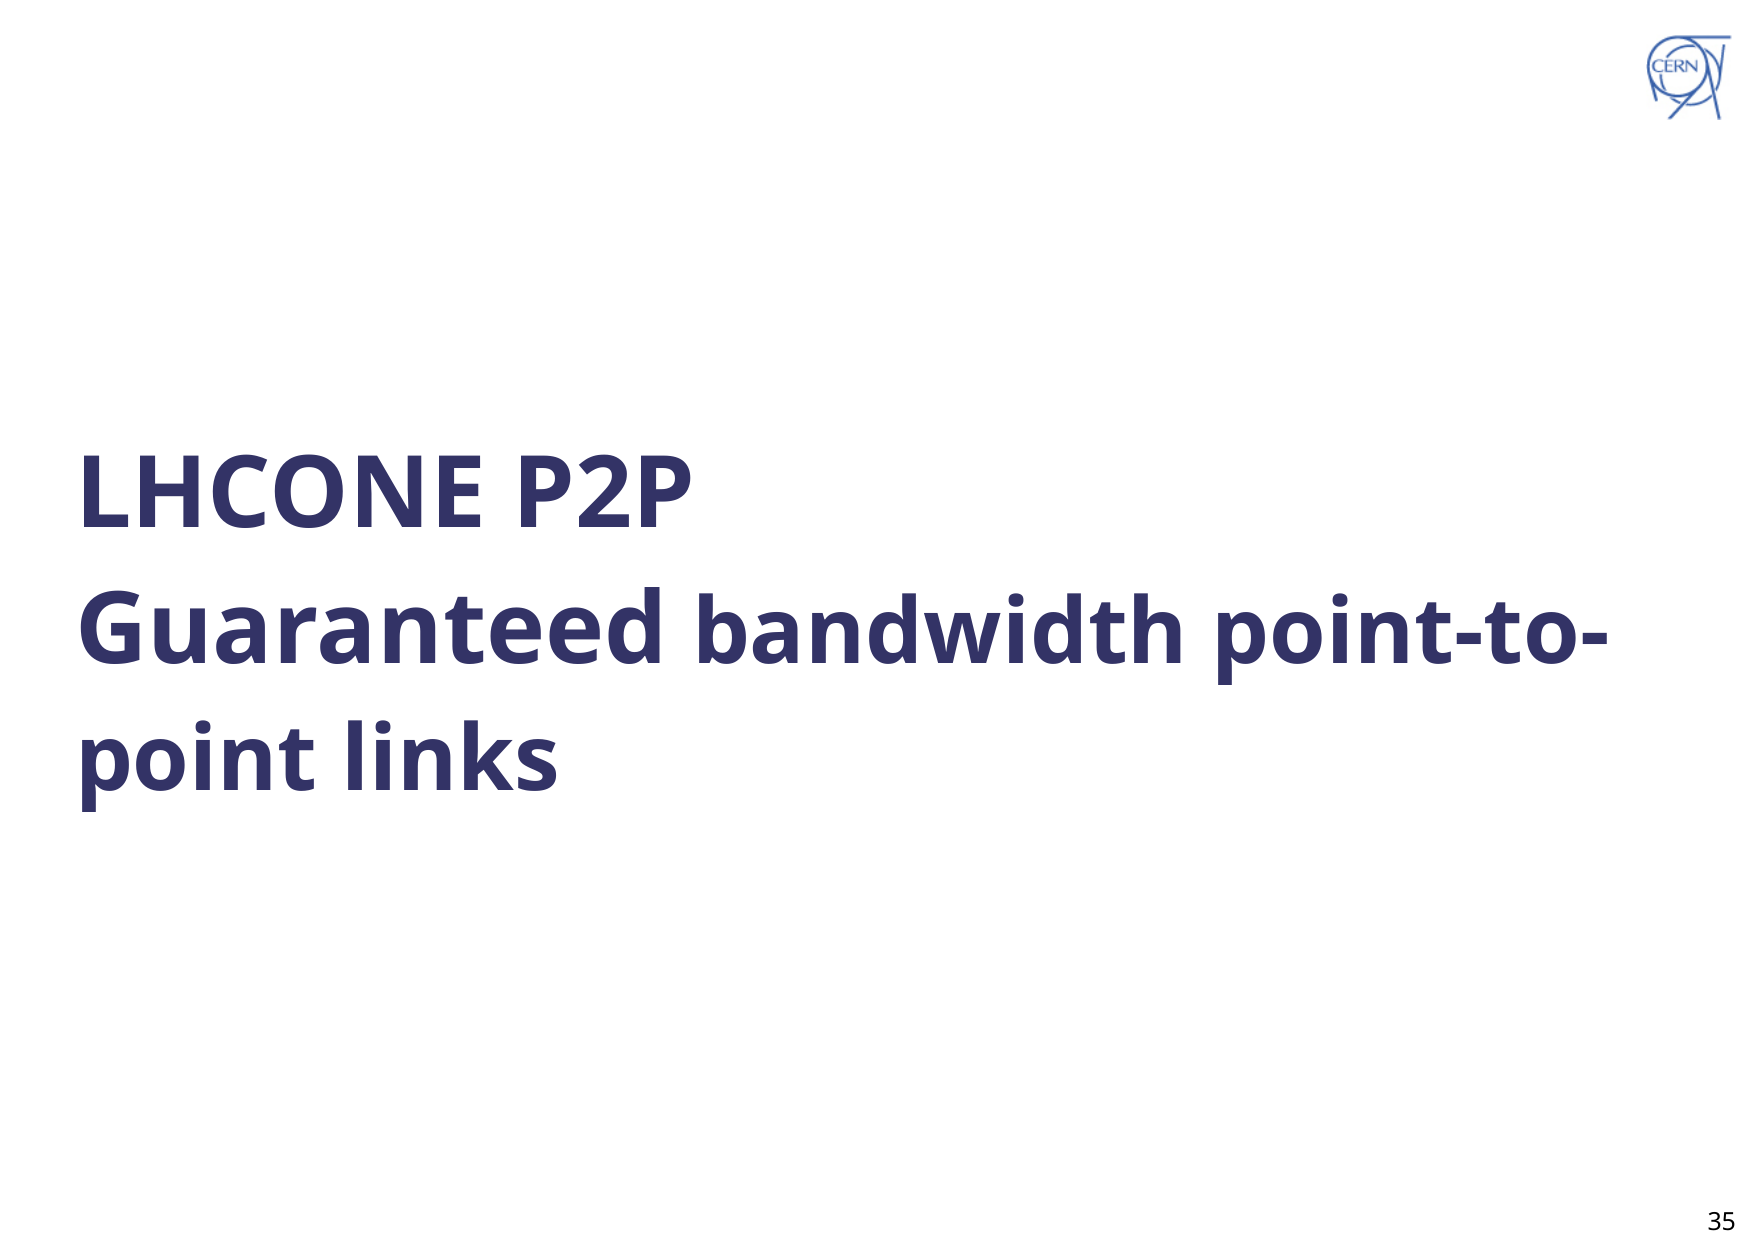

# LHCONE P2P Guaranteed bandwidth point-to-point links
35